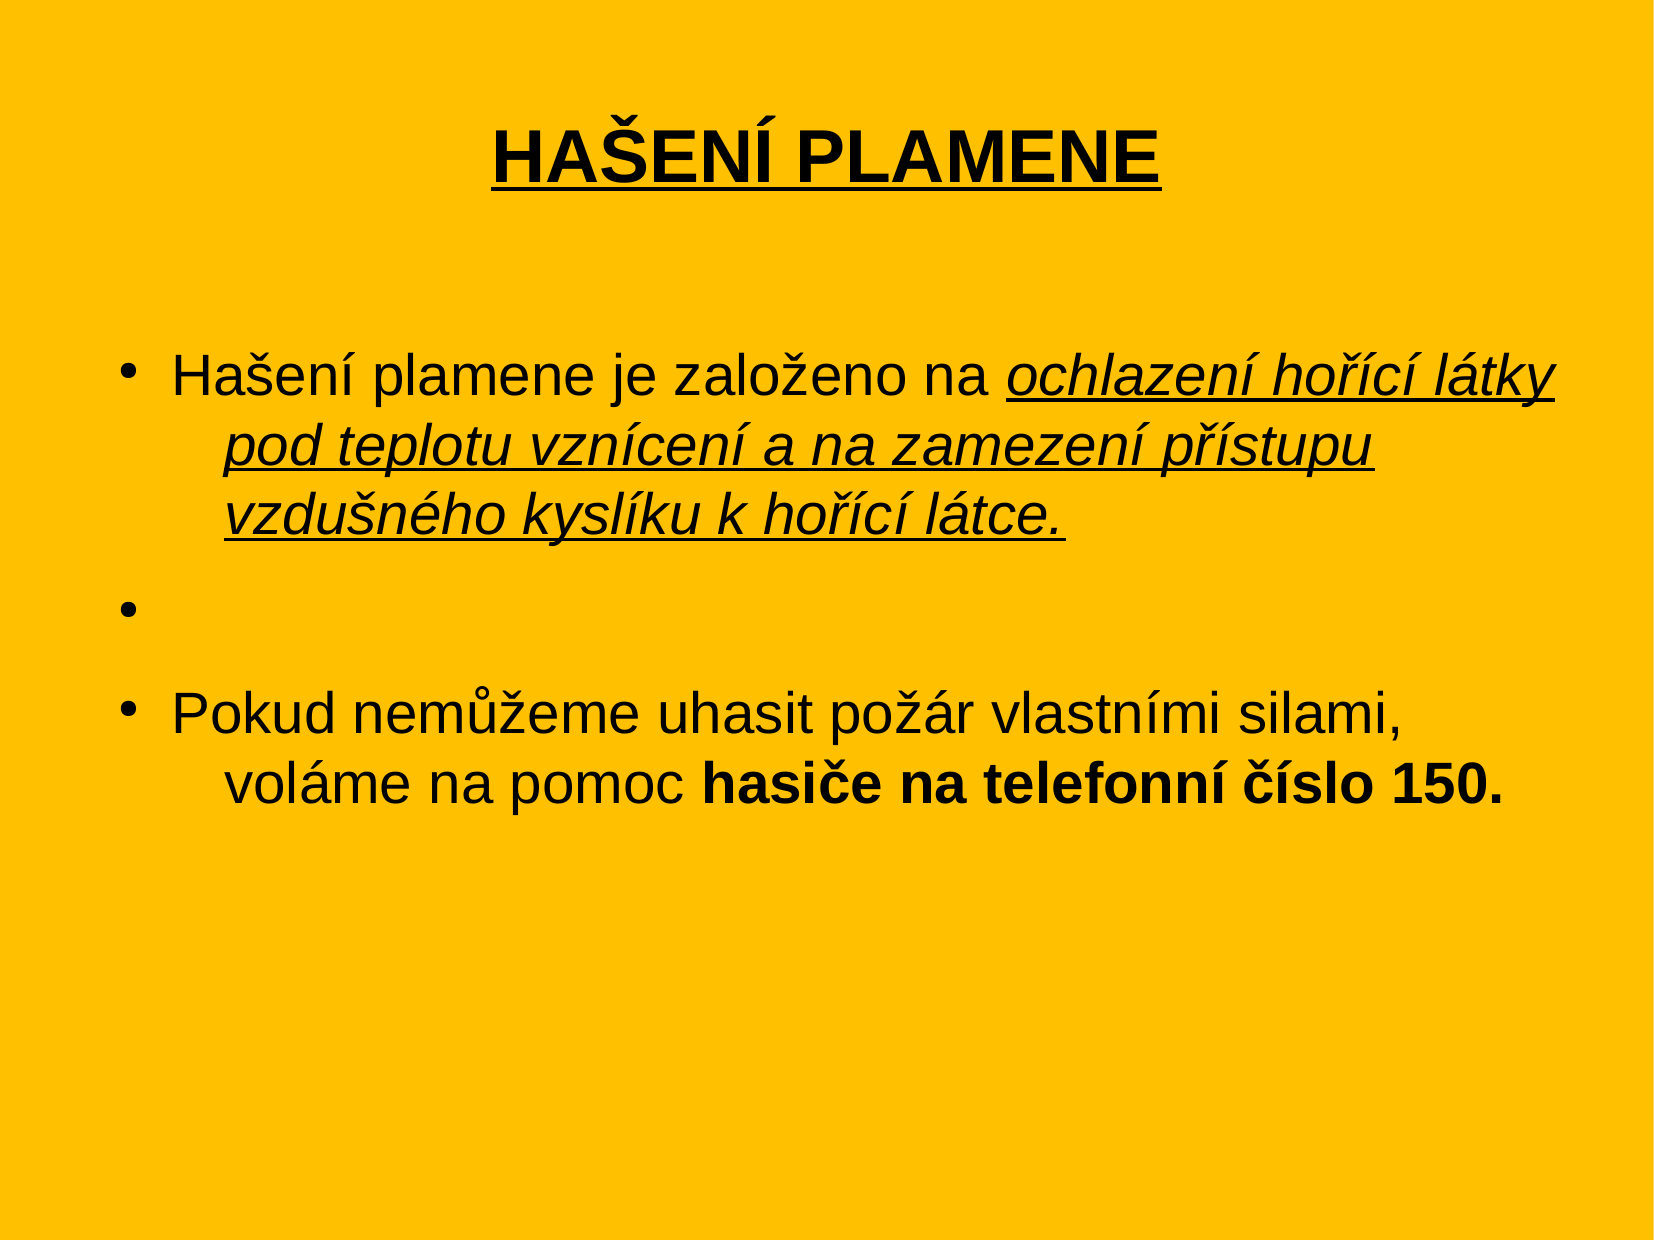

# HAŠENÍ PLAMENE
Hašení plamene je založeno na ochlazení hořící látky pod teplotu vznícení a na zamezení přístupu vzdušného kyslíku k hořící látce.
Pokud nemůžeme uhasit požár vlastními silami, voláme na pomoc hasiče na telefonní číslo 150.